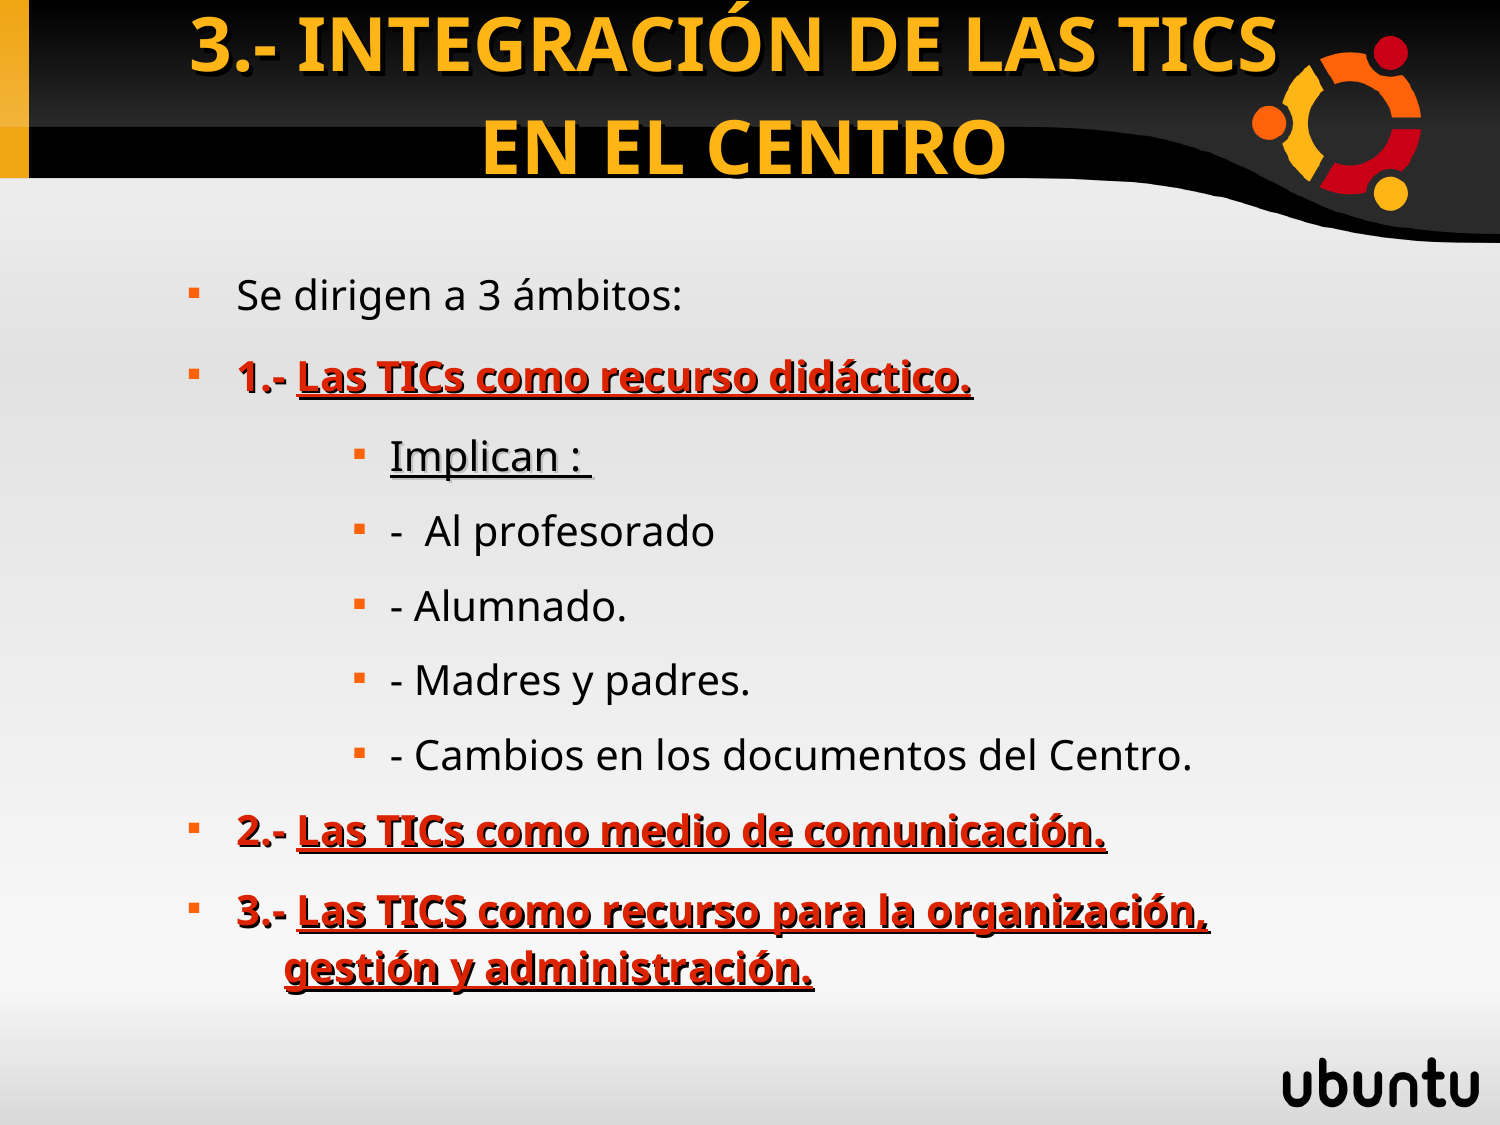

# 3.- INTEGRACIÓN DE LAS TICS EN EL CENTRO
Se dirigen a 3 ámbitos:
1.- Las TICs como recurso didáctico.
Implican :
- Al profesorado
- Alumnado.
- Madres y padres.
- Cambios en los documentos del Centro.
2.- Las TICs como medio de comunicación.
3.- Las TICS como recurso para la organización, gestión y administración.